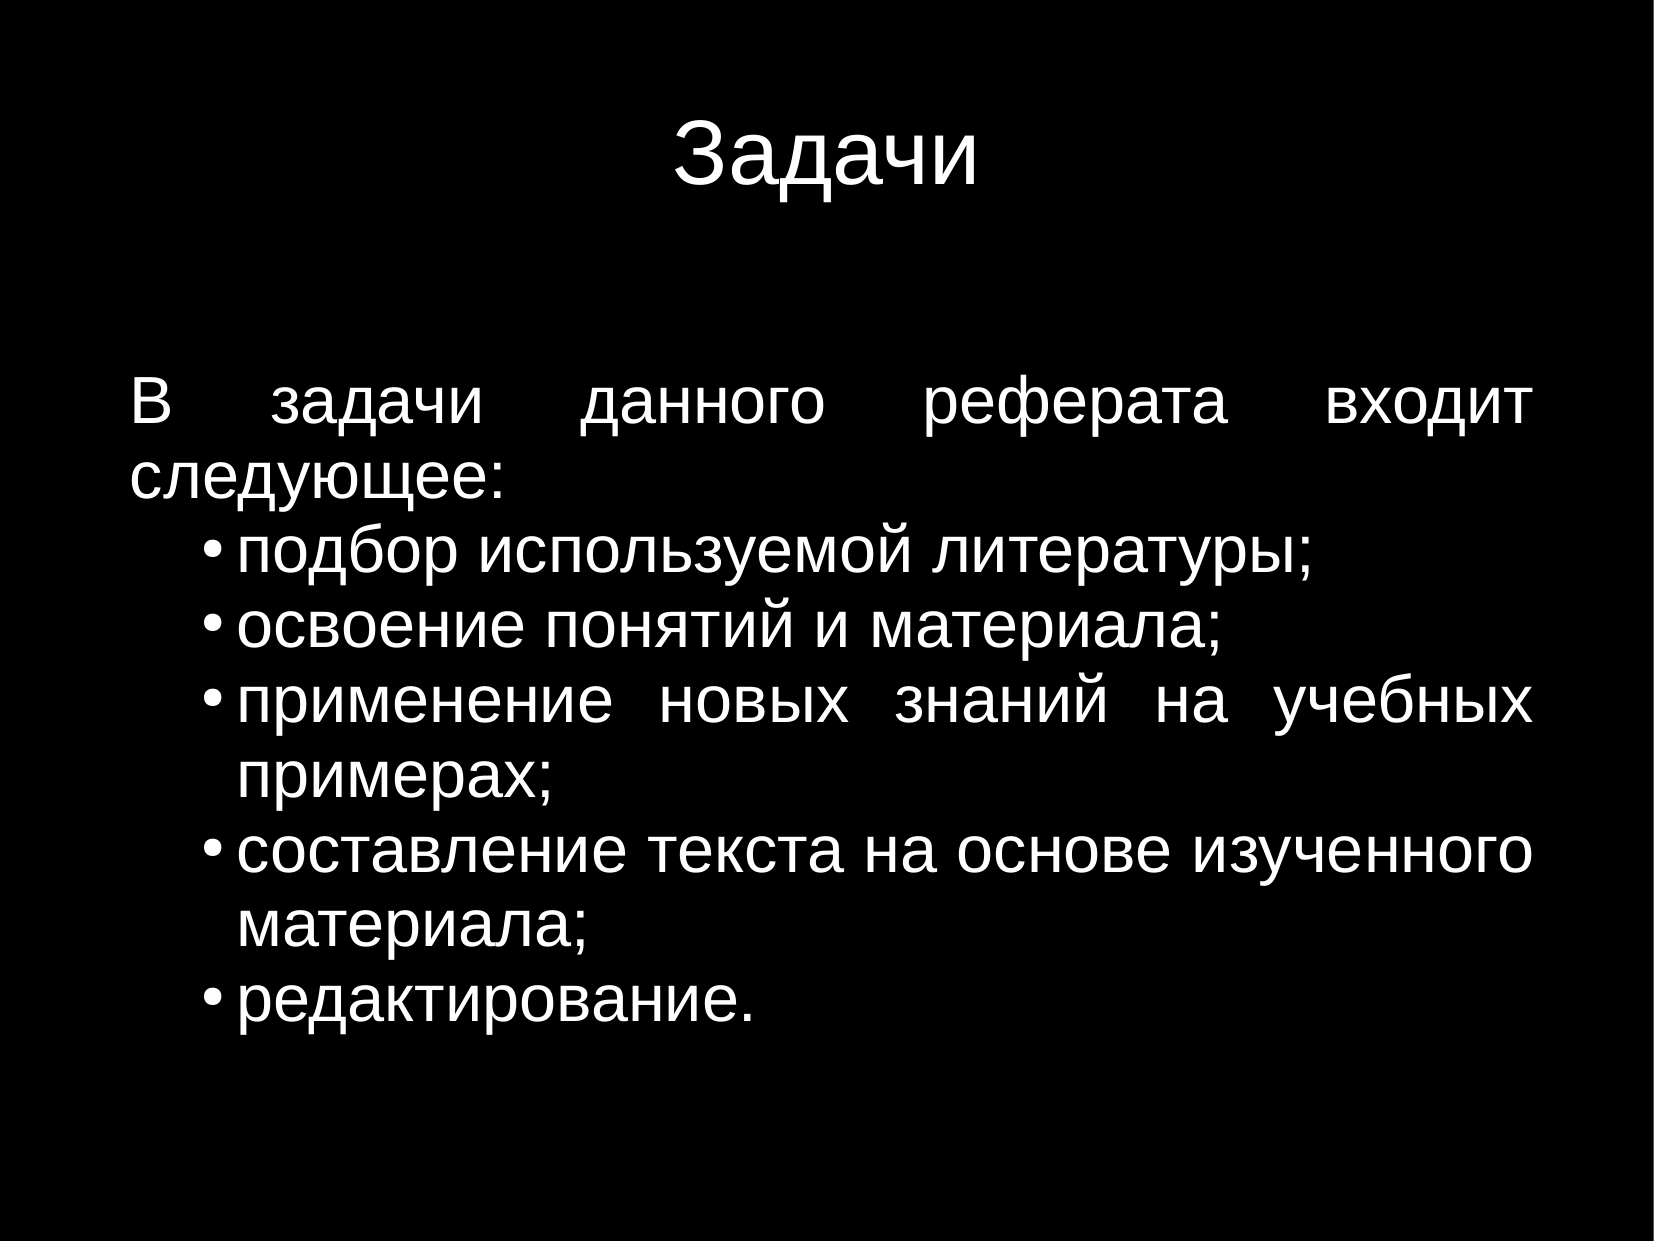

# Задачи
В задачи данного реферата входит следующее:
подбор используемой литературы;
освоение понятий и материала;
применение новых знаний на учебных примерах;
составление текста на основе изученного материала;
редактирование.